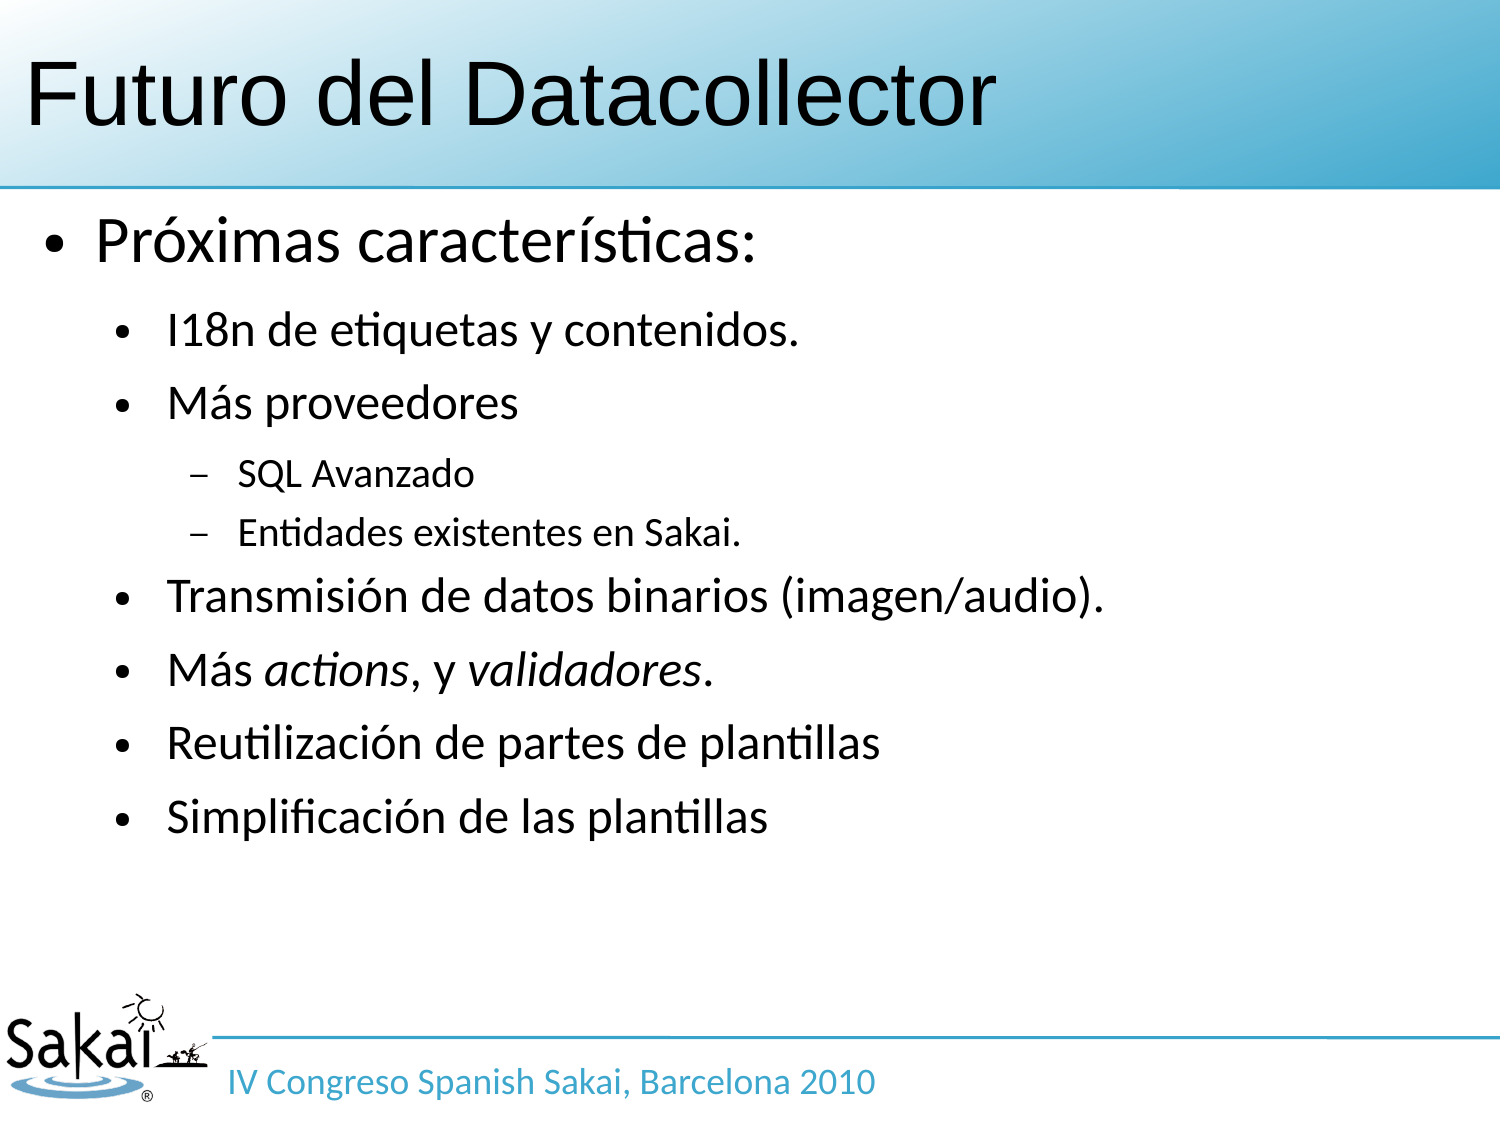

# Futuro del Datacollector
Próximas características:
I18n de etiquetas y contenidos.
Más proveedores
SQL Avanzado
Entidades existentes en Sakai.
Transmisión de datos binarios (imagen/audio).
Más actions, y validadores.
Reutilización de partes de plantillas
Simplificación de las plantillas